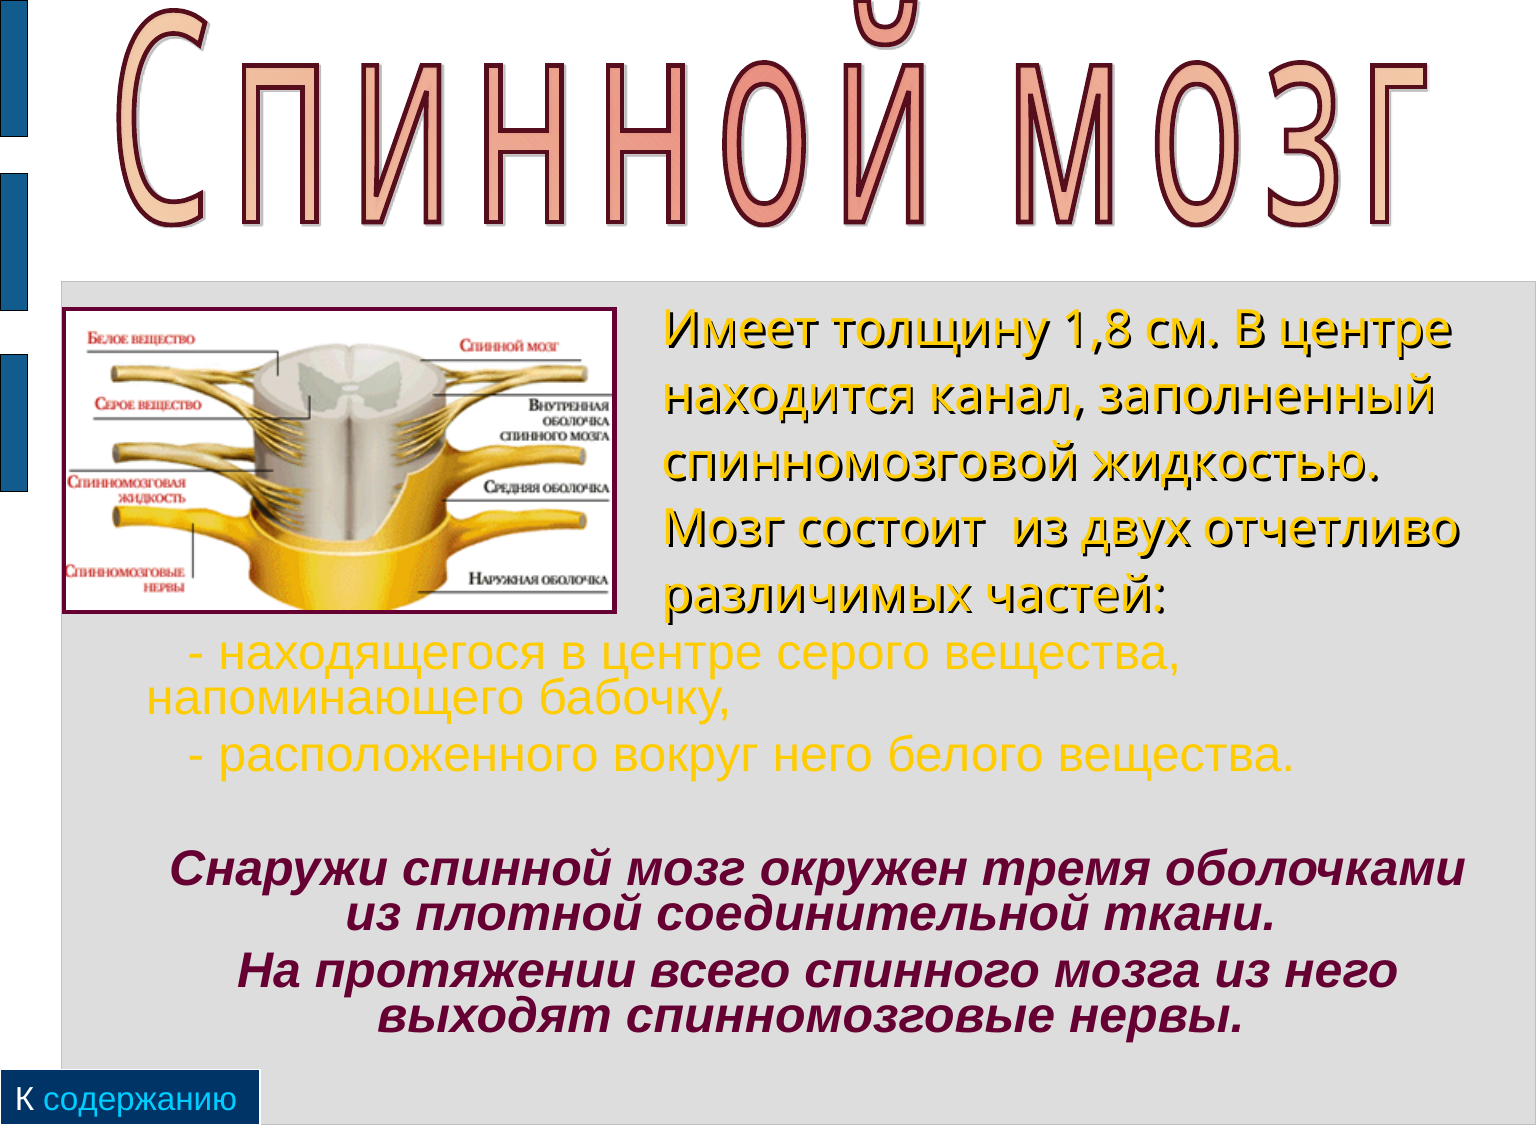

Спинной мозг
Имеет толщину 1,8 см. В центре
находится канал, заполненный
спинномозговой жидкостью.
Мозг состоит из двух отчетливо
различимых частей:
# - находящегося в центре серого вещества, напоминающего бабочку,
 - расположенного вокруг него белого вещества.
 Снаружи спинной мозг окружен тремя оболочками из плотной соединительной ткани.
 На протяжении всего спинного мозга из него выходят спинномозговые нервы.
К содержанию